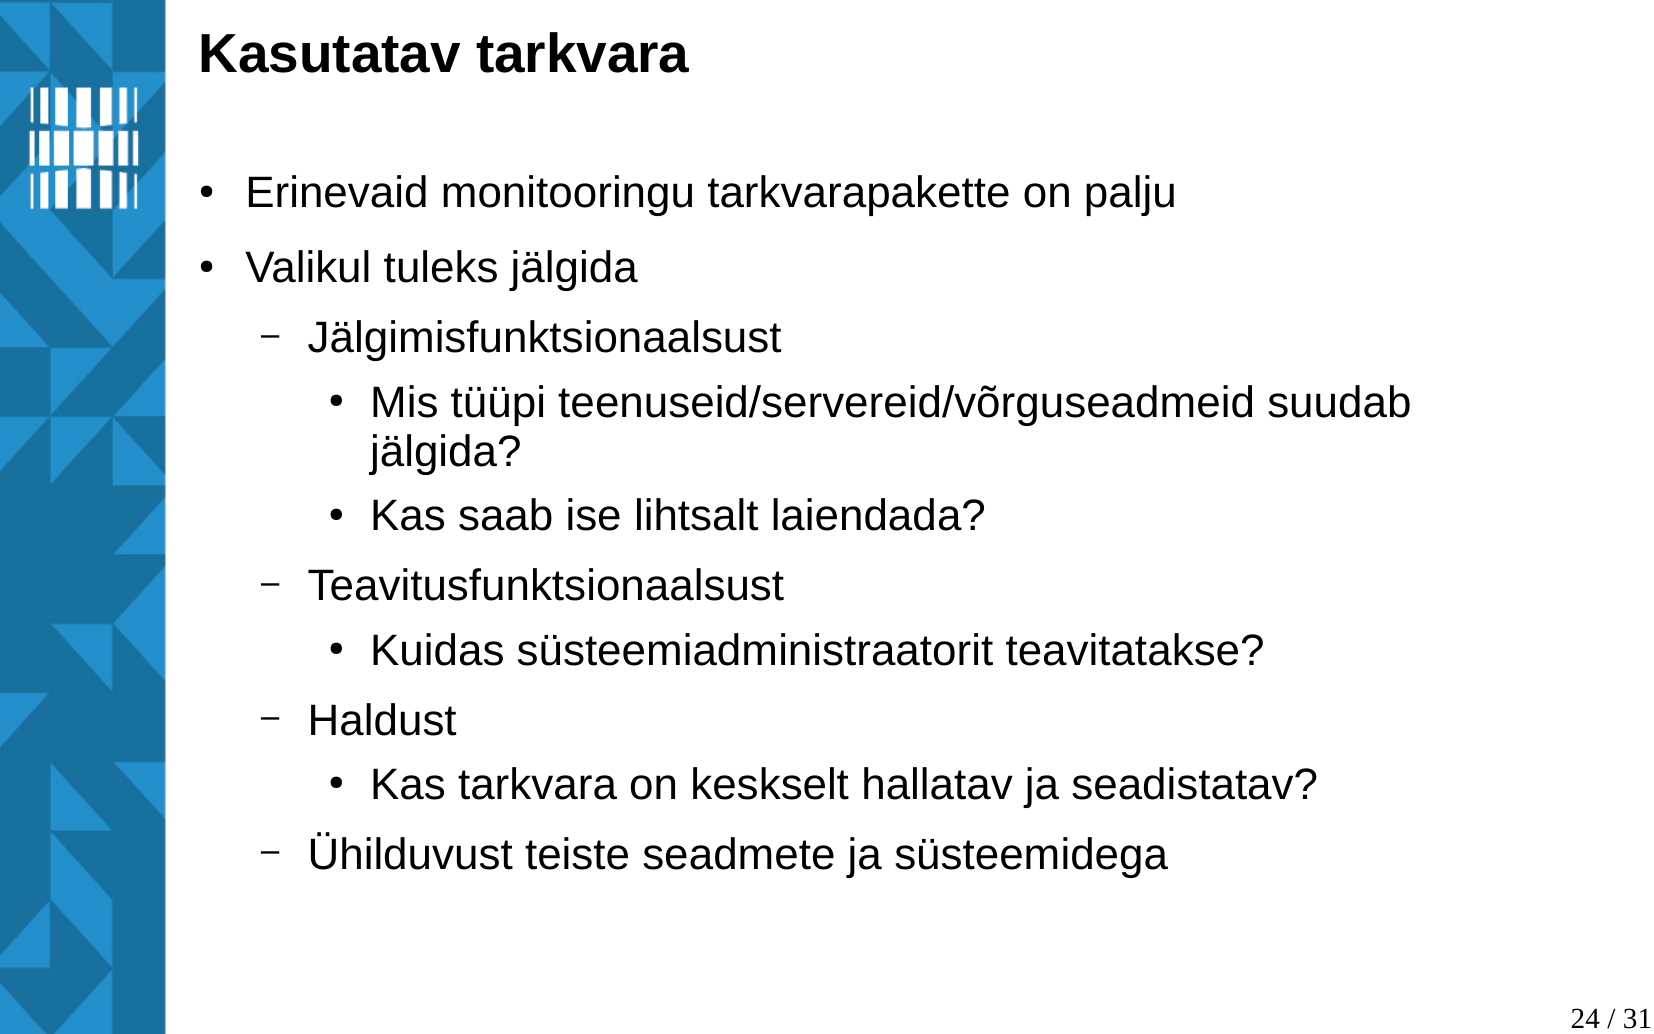

# Kasutatav tarkvara
Erinevaid monitooringu tarkvarapakette on palju
Valikul tuleks jälgida
Jälgimisfunktsionaalsust
Mis tüüpi teenuseid/servereid/võrguseadmeid suudab jälgida?
Kas saab ise lihtsalt laiendada?
Teavitusfunktsionaalsust
Kuidas süsteemiadministraatorit teavitatakse?
Haldust
Kas tarkvara on keskselt hallatav ja seadistatav?
Ühilduvust teiste seadmete ja süsteemidega
24